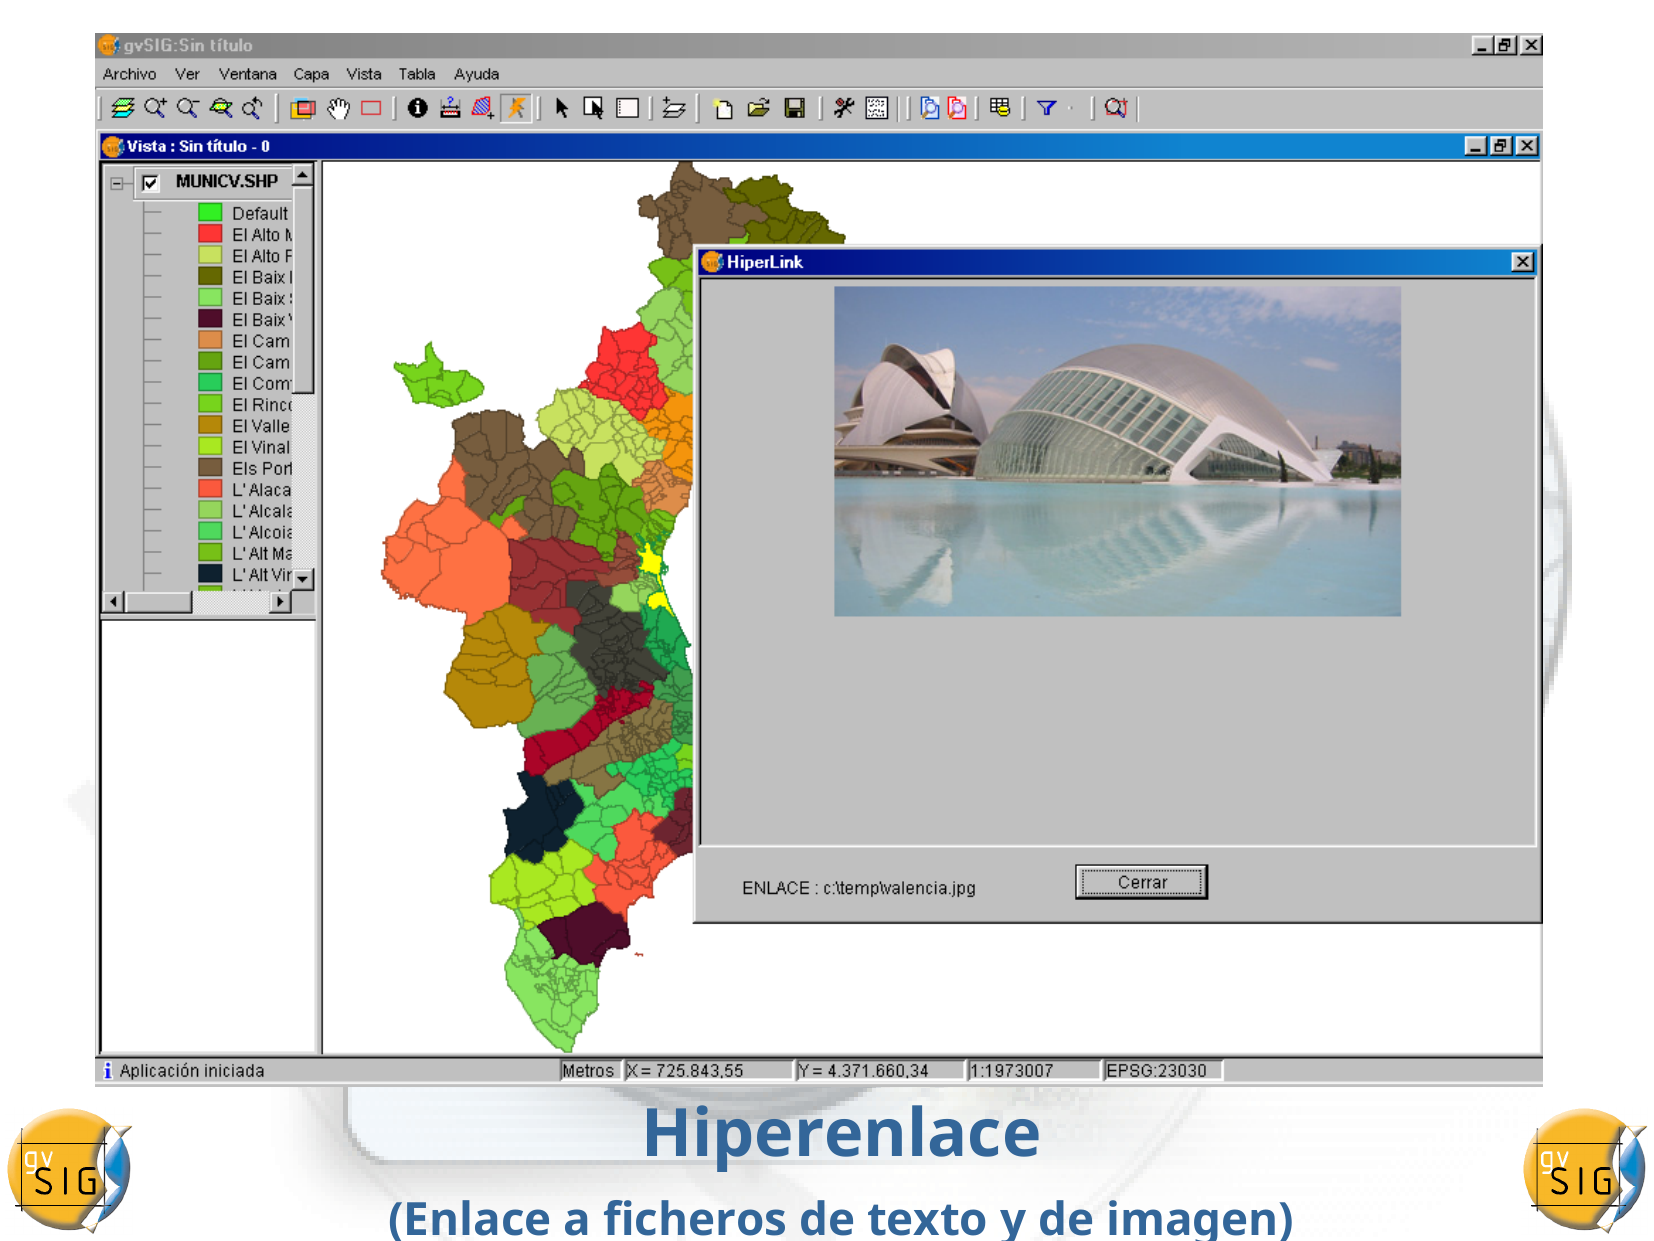

# Hiperenlace
(Enlace a ficheros de texto y de imagen)